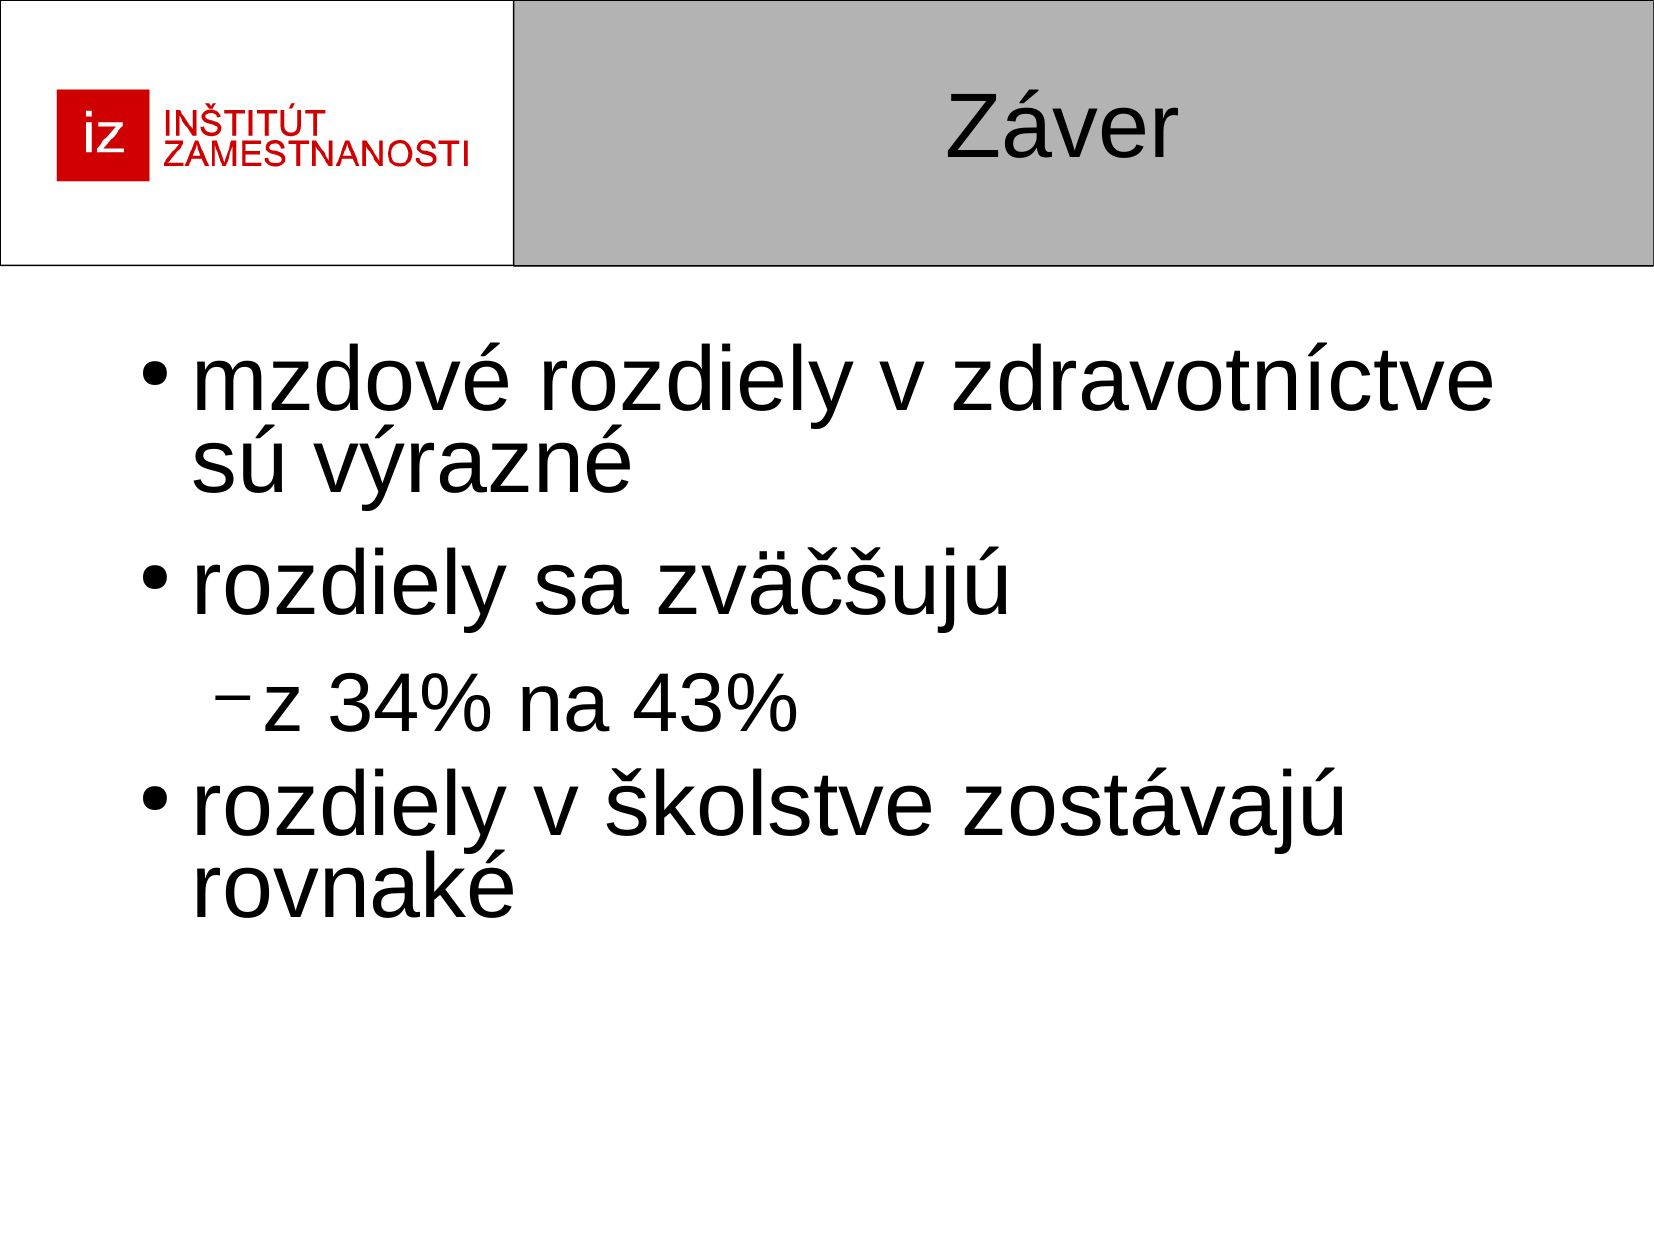

# Záver
mzdové rozdiely v zdravotníctve sú výrazné
rozdiely sa zväčšujú
z 34% na 43%
rozdiely v školstve zostávajú rovnaké